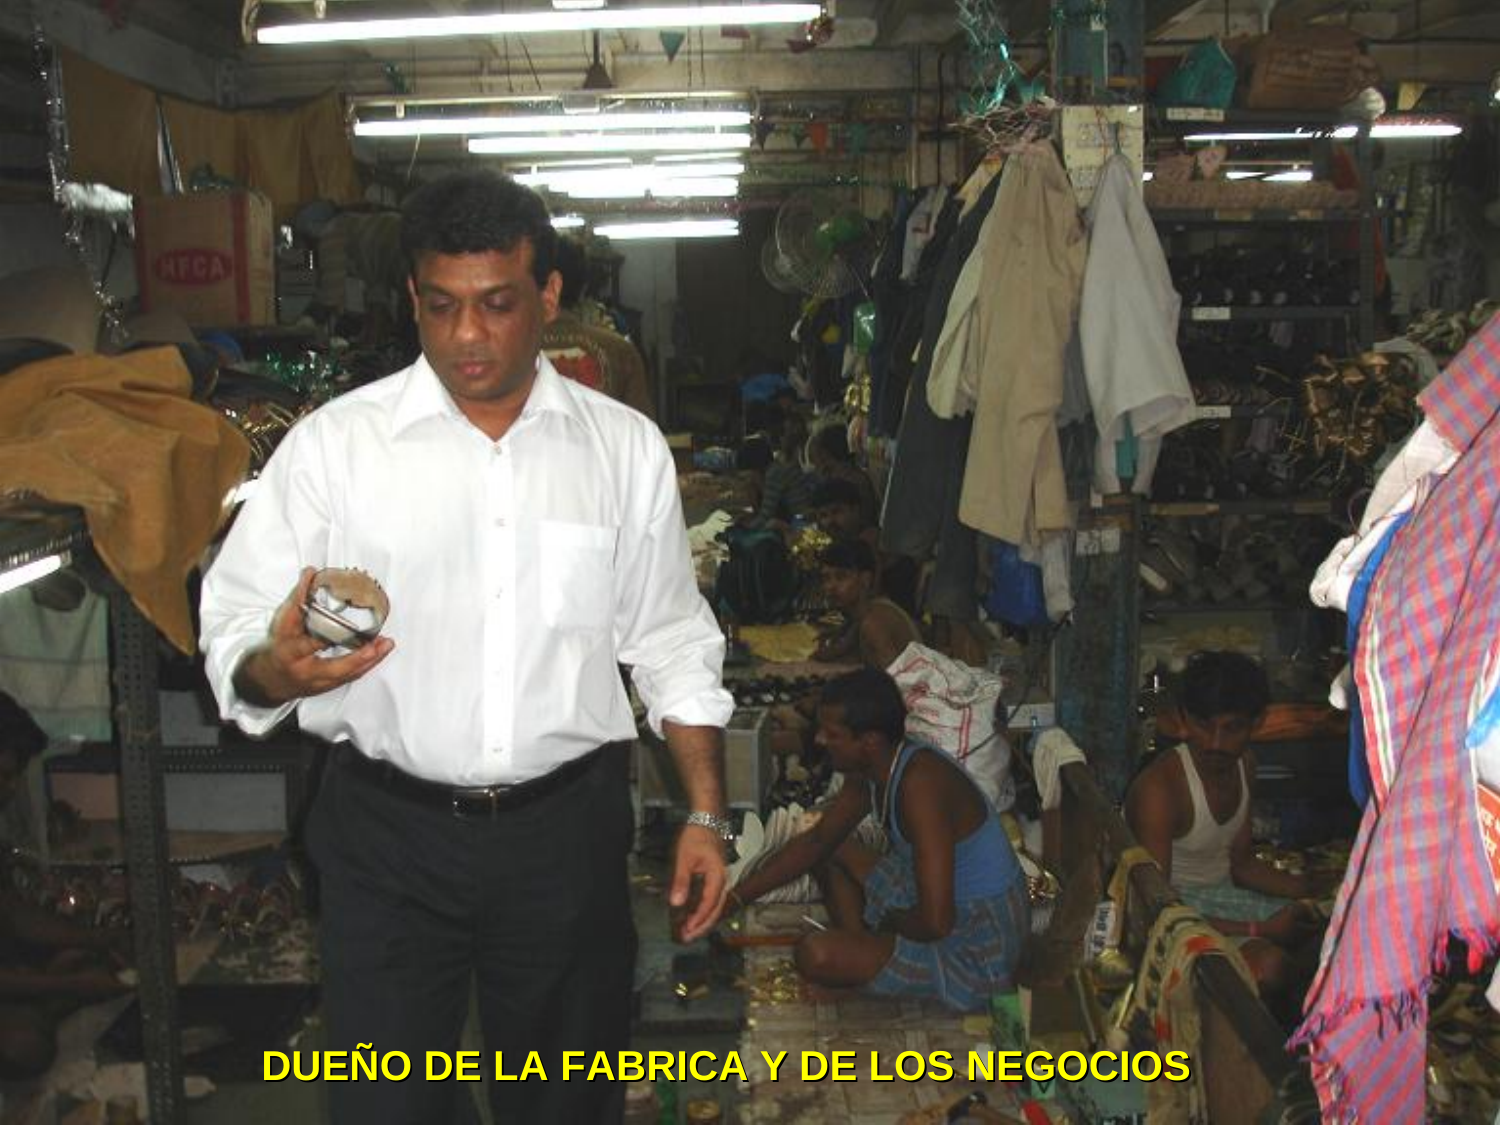

DUEÑO DE LA FABRICA Y DE LOS NEGOCIOS